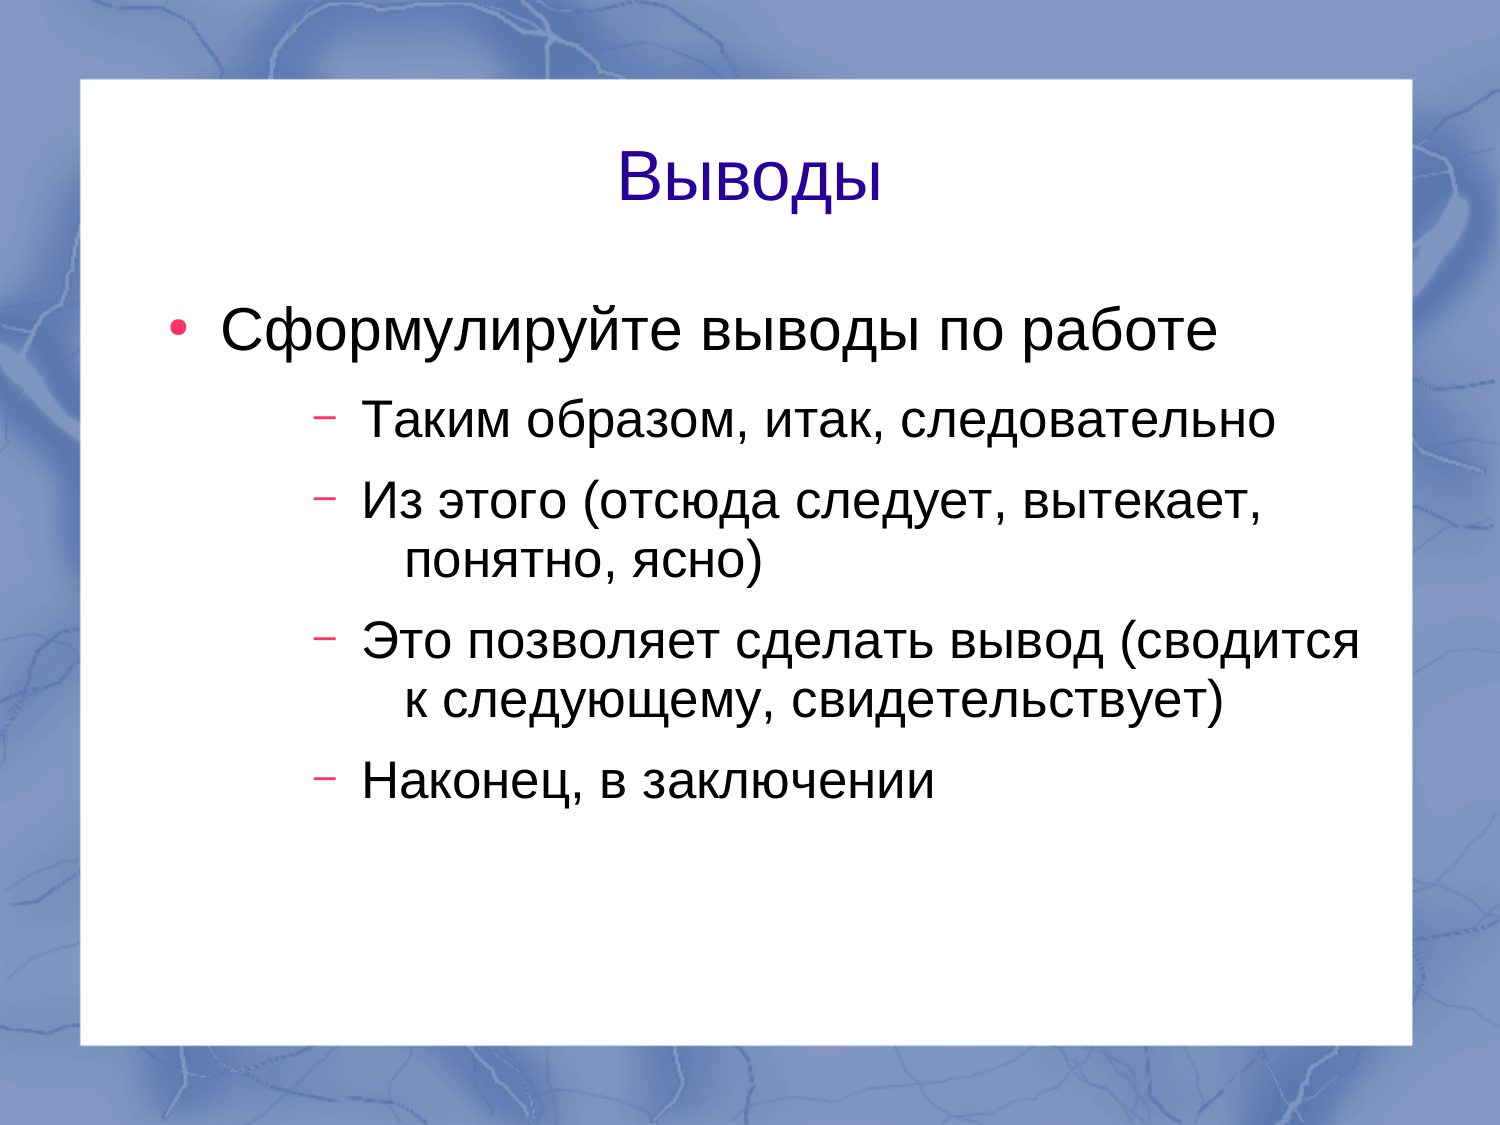

# Выводы
Сформулируйте выводы по работе
Таким образом, итак, следовательно
Из этого (отсюда следует, вытекает, понятно, ясно)
Это позволяет сделать вывод (сводится к следующему, свидетельствует)
Наконец, в заключении